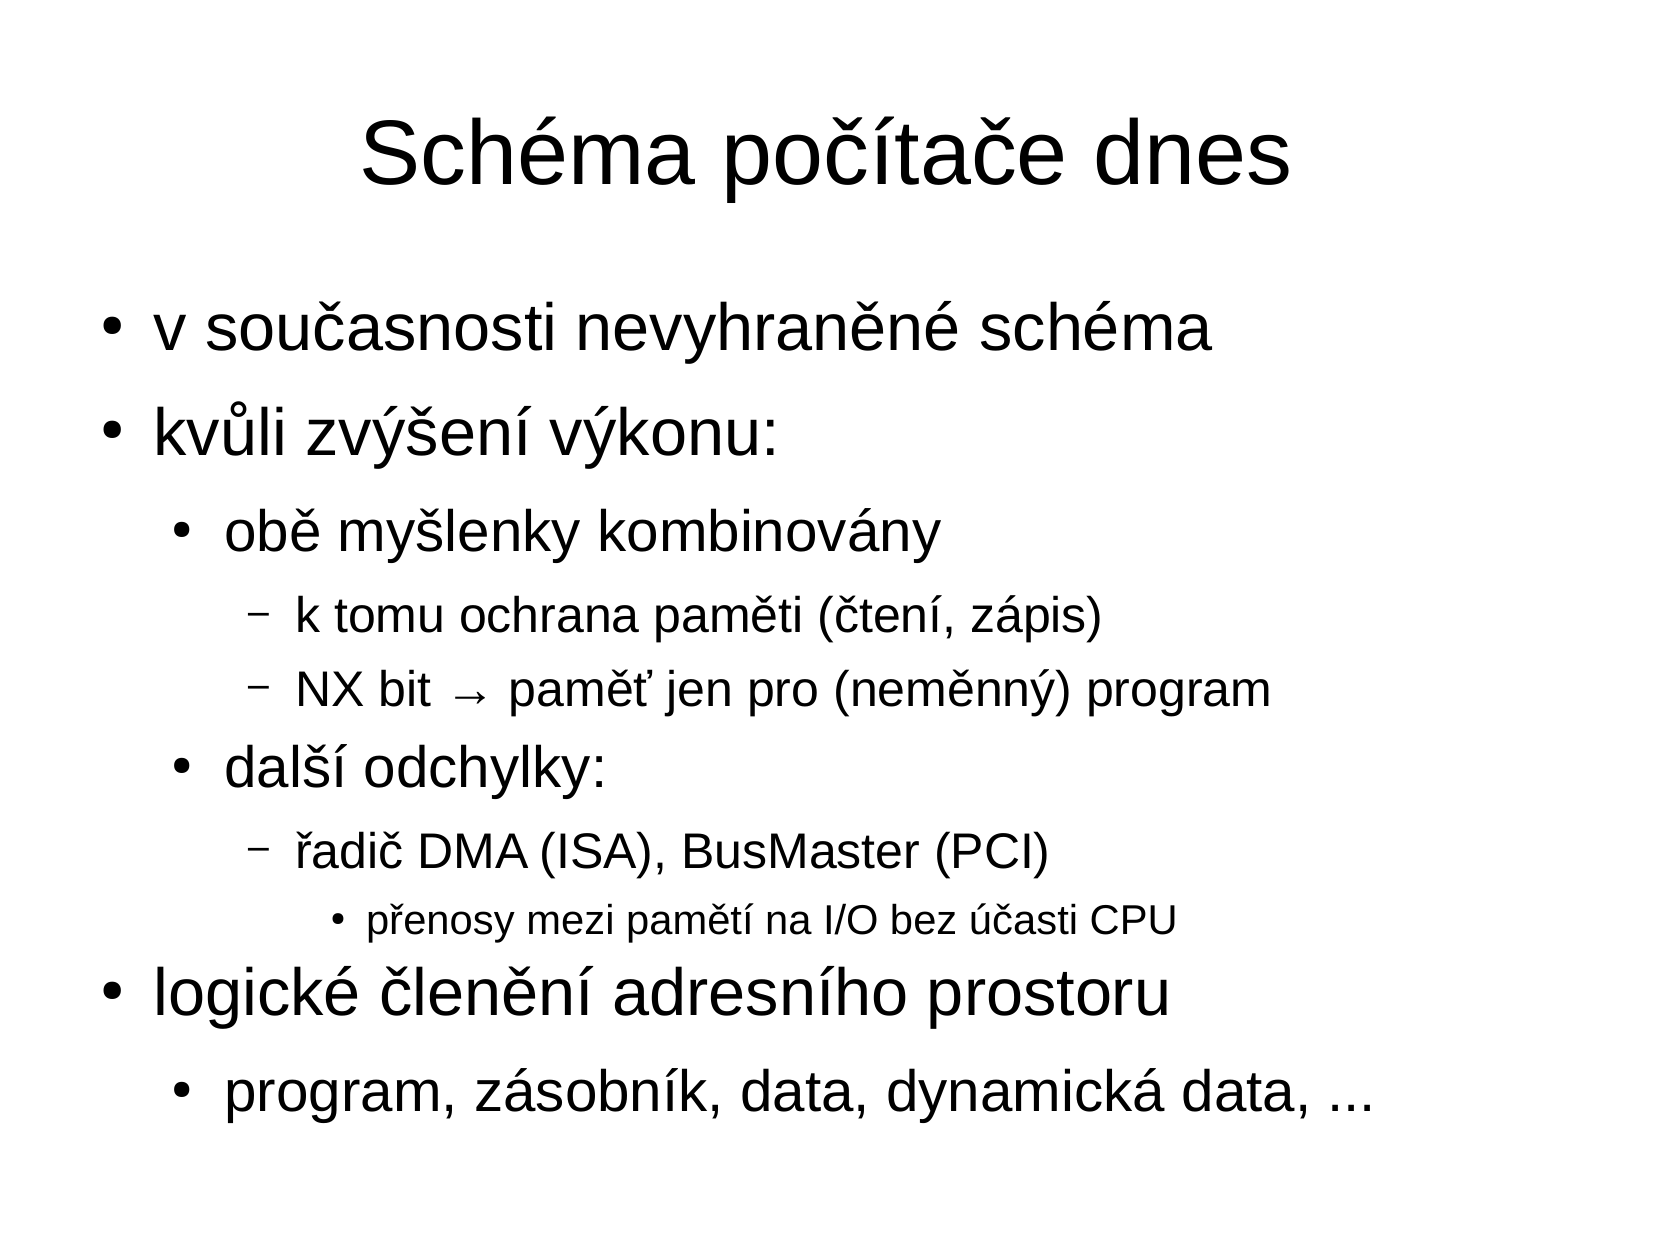

# Schéma počítače dnes
v současnosti nevyhraněné schéma
kvůli zvýšení výkonu:
obě myšlenky kombinovány
k tomu ochrana paměti (čtení, zápis)
NX bit → paměť jen pro (neměnný) program
další odchylky:
řadič DMA (ISA), BusMaster (PCI)
přenosy mezi pamětí na I/O bez účasti CPU
logické členění adresního prostoru
program, zásobník, data, dynamická data, ...